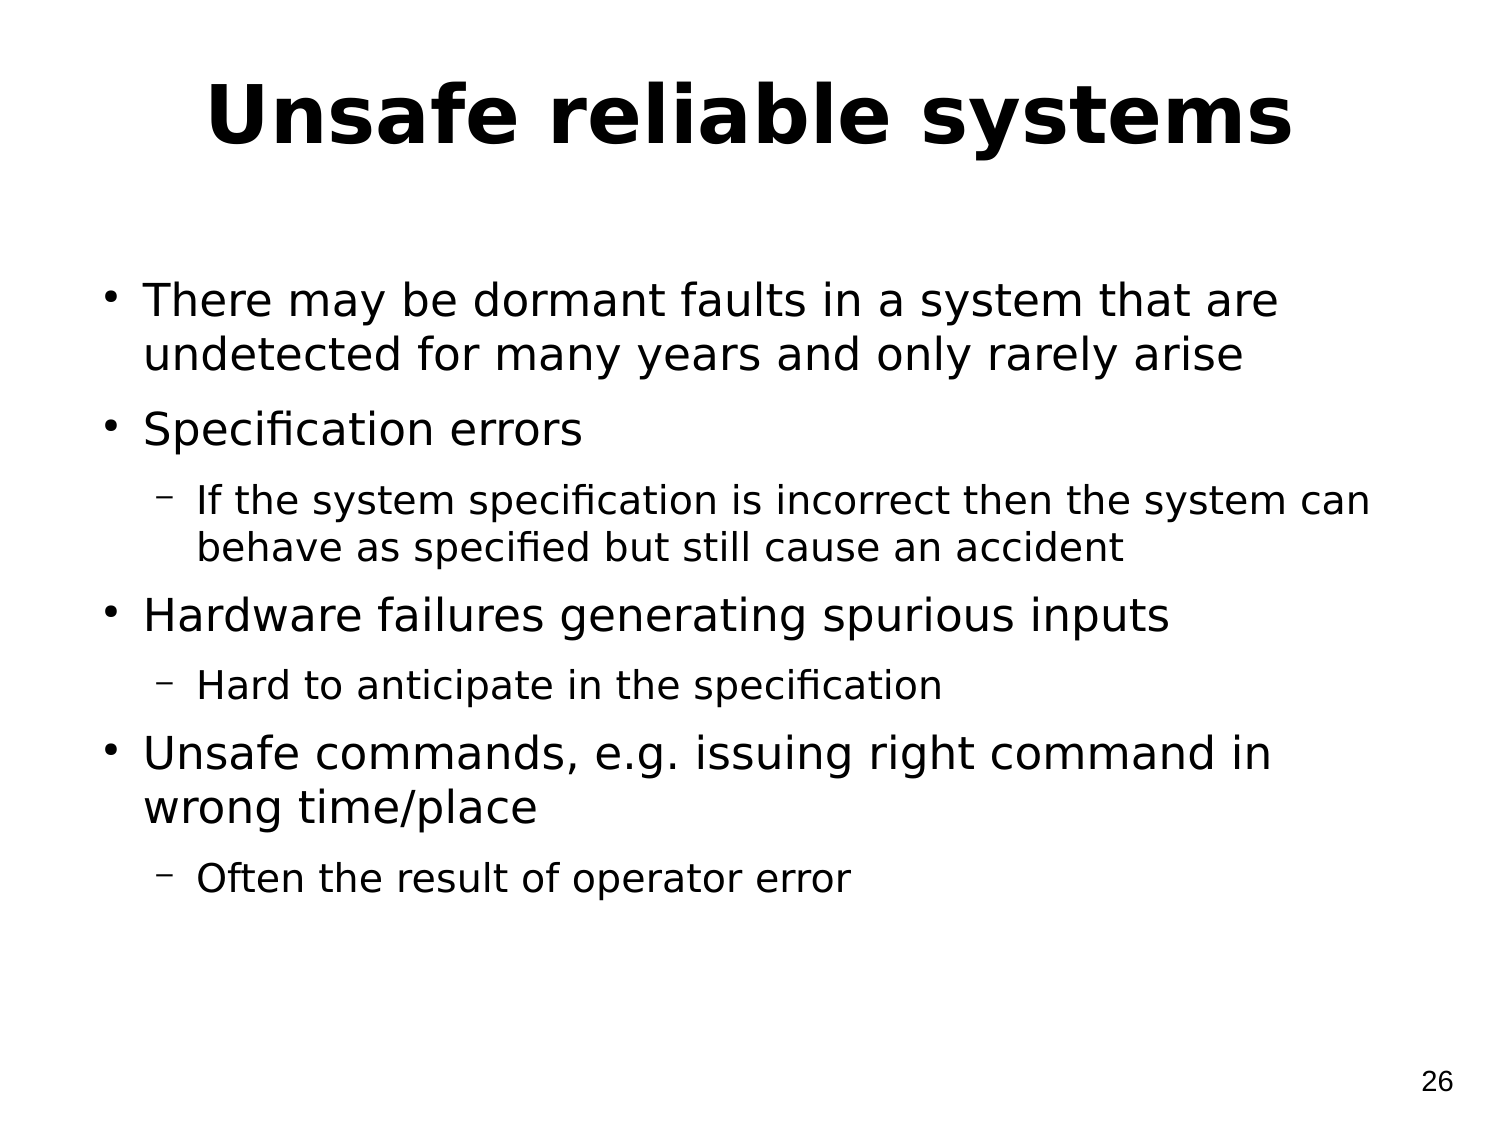

# Unsafe reliable systems
There may be dormant faults in a system that are undetected for many years and only rarely arise
Specification errors
If the system specification is incorrect then the system can behave as specified but still cause an accident
Hardware failures generating spurious inputs
Hard to anticipate in the specification
Unsafe commands, e.g. issuing right command in wrong time/place
Often the result of operator error